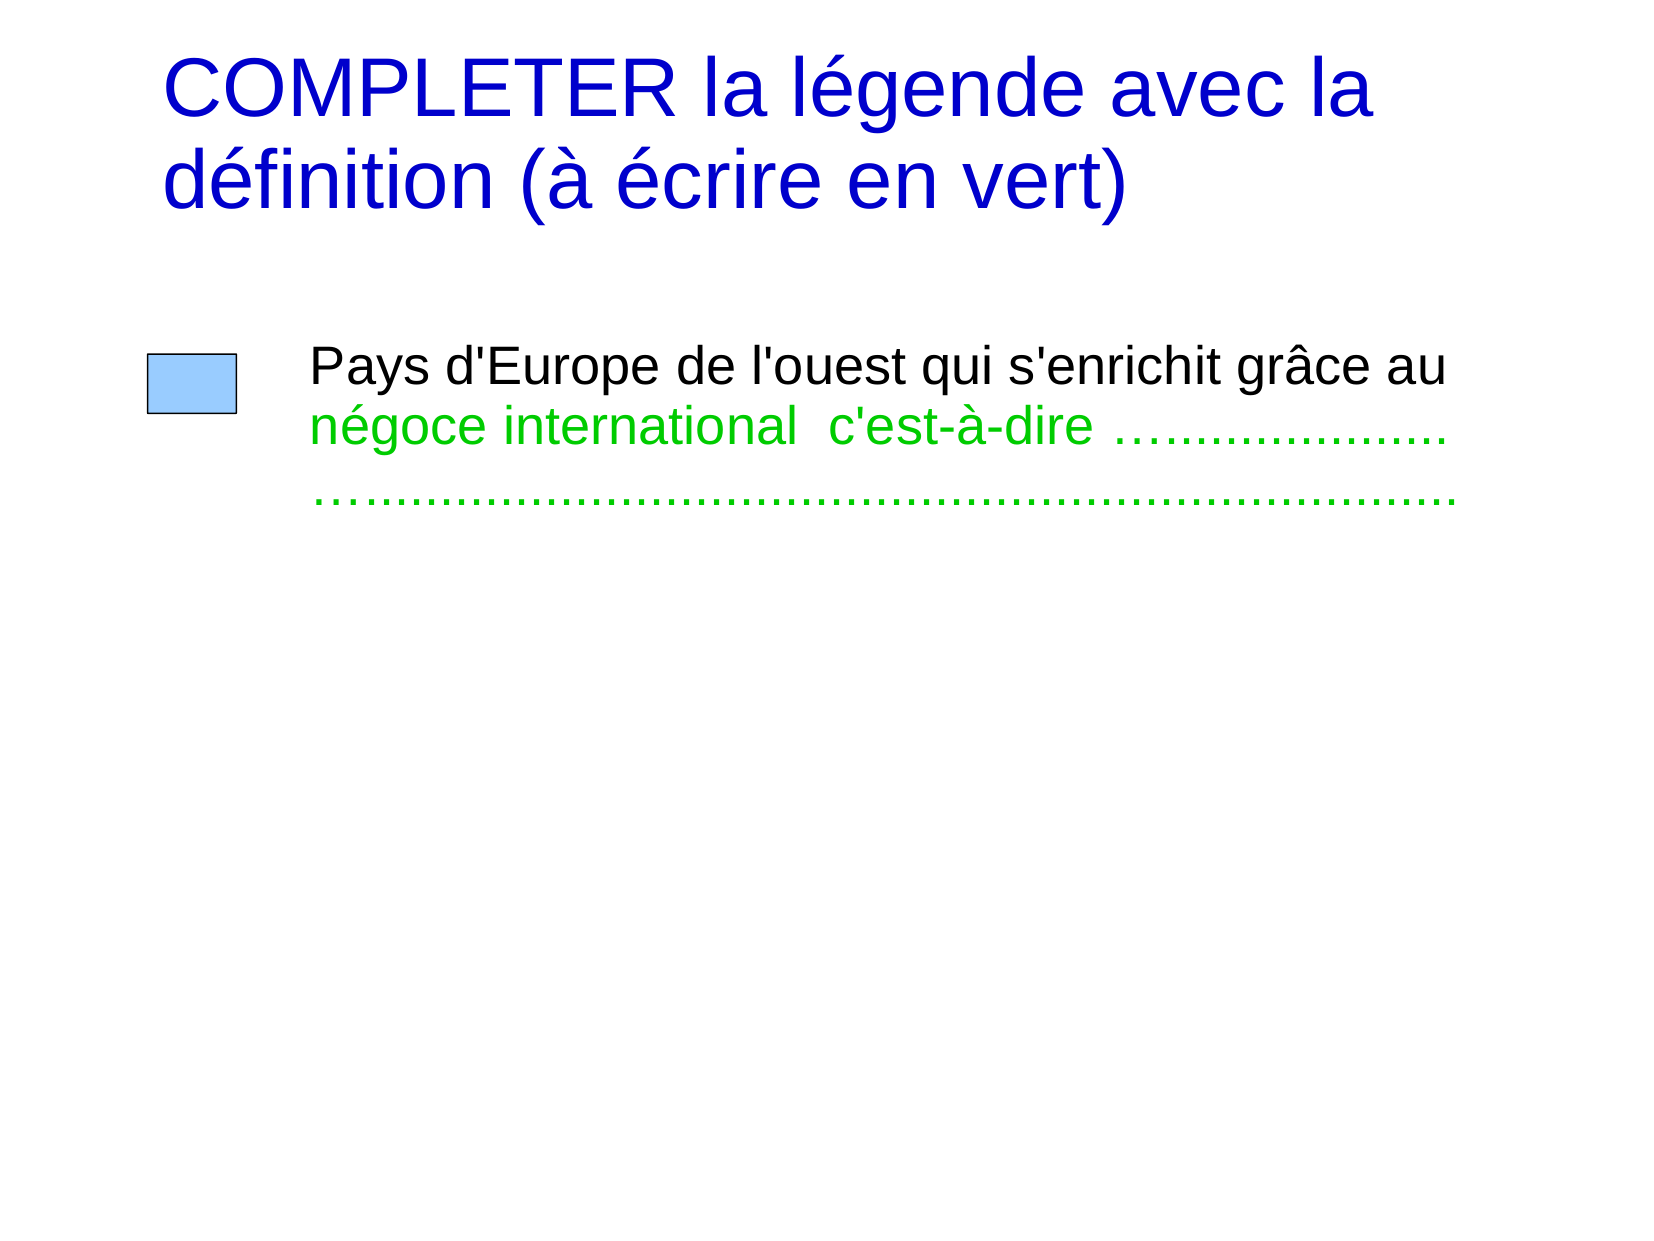

COMPLETER la légende avec la définition (à écrire en vert)
Pays d'Europe de l'ouest qui s'enrichit grâce au négoce international c'est-à-dire …................... ….........................................................................